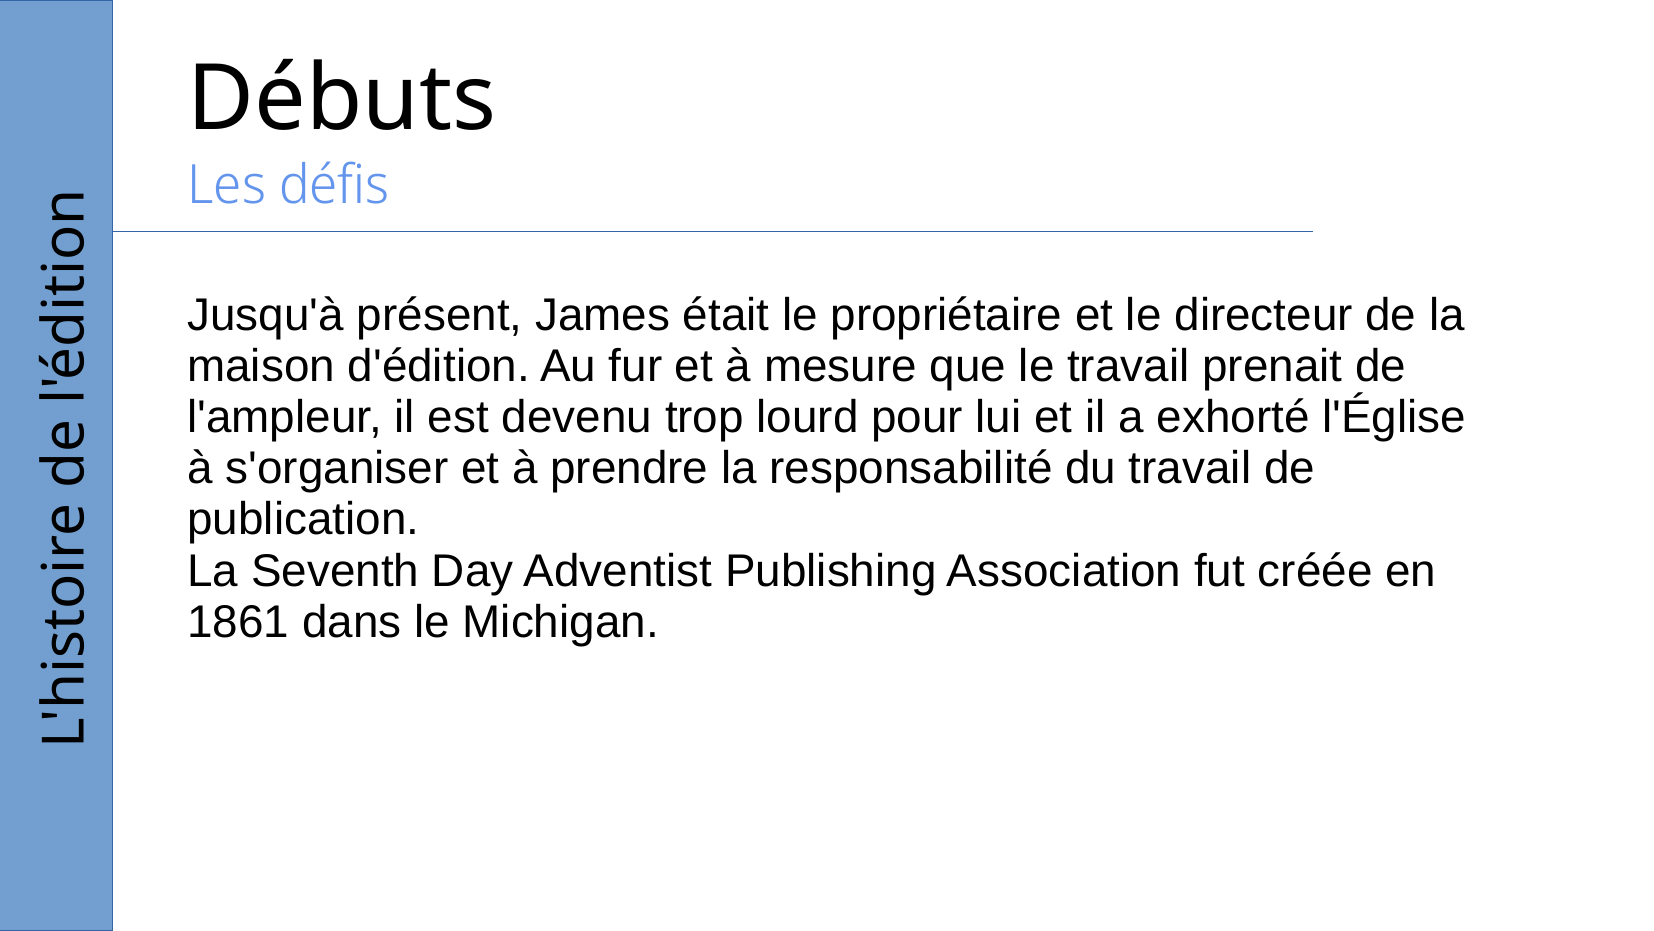

Débuts
Les défis
# Jusqu'à présent, James était le propriétaire et le directeur de la maison d'édition. Au fur et à mesure que le travail prenait de l'ampleur, il est devenu trop lourd pour lui et il a exhorté l'Église à s'organiser et à prendre la responsabilité du travail de publication.
La Seventh Day Adventist Publishing Association fut créée en 1861 dans le Michigan.
L'histoire de l'édition